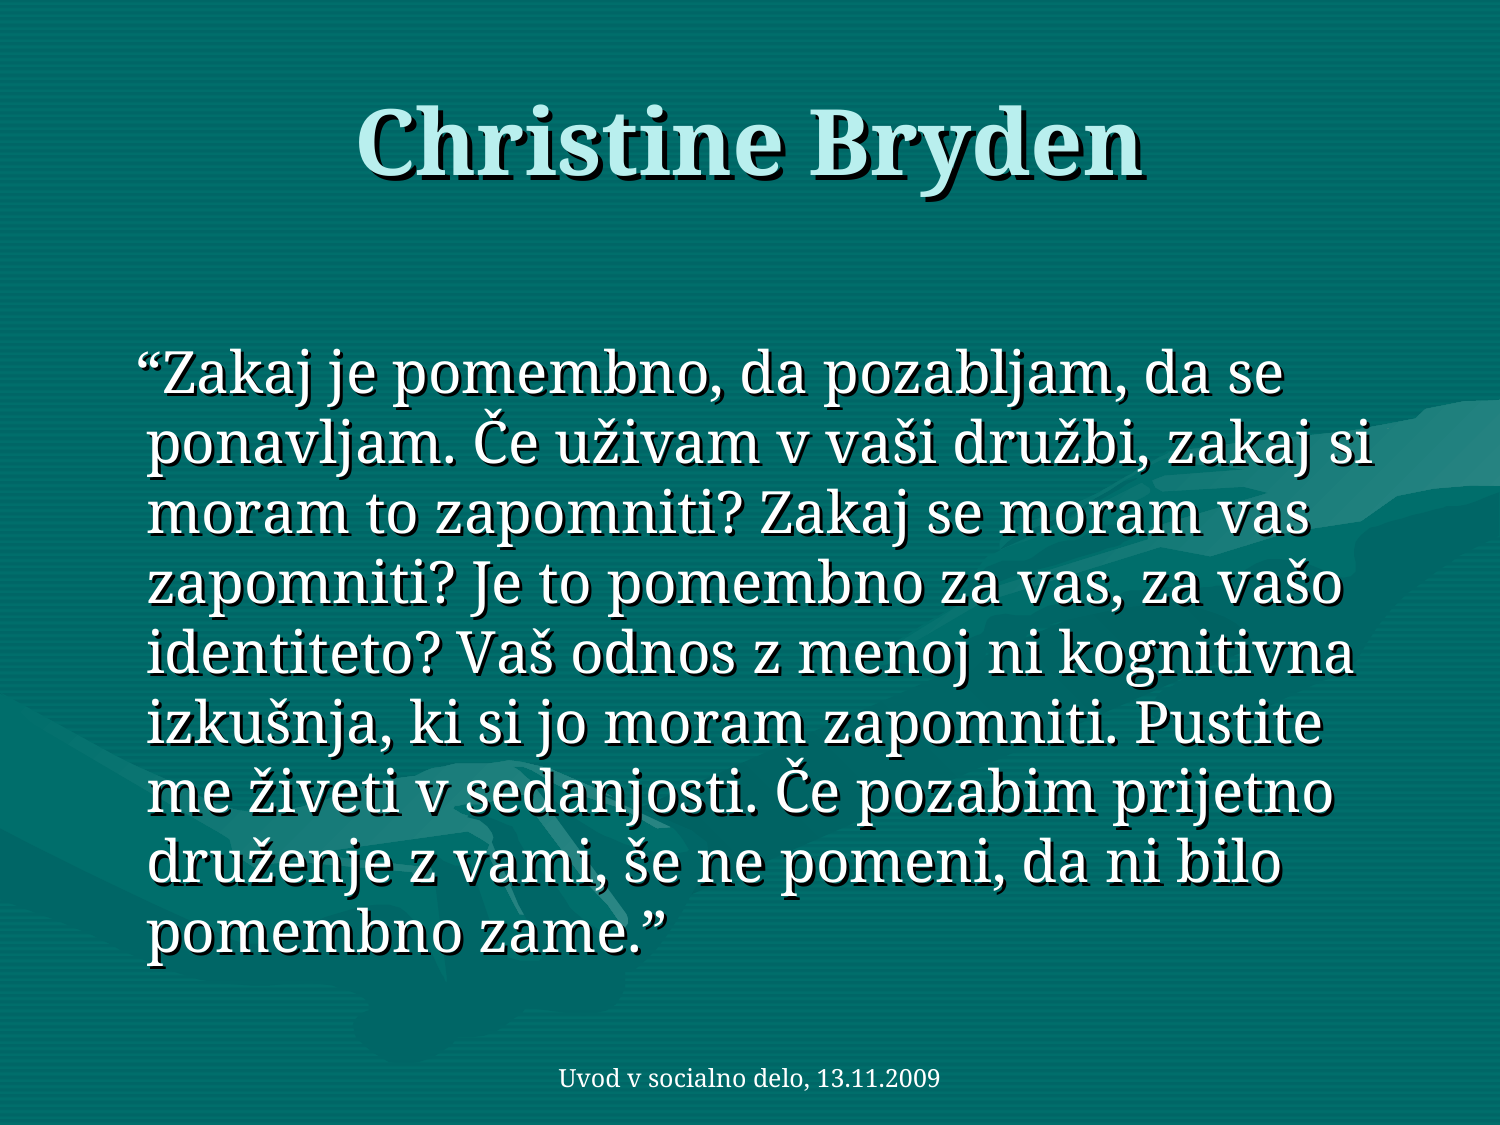

# Christine Bryden
 “Zakaj je pomembno, da pozabljam, da se ponavljam. Če uživam v vaši družbi, zakaj si moram to zapomniti? Zakaj se moram vas zapomniti? Je to pomembno za vas, za vašo identiteto? Vaš odnos z menoj ni kognitivna izkušnja, ki si jo moram zapomniti. Pustite me živeti v sedanjosti. Če pozabim prijetno druženje z vami, še ne pomeni, da ni bilo pomembno zame.”
Uvod v socialno delo, 13.11.2009